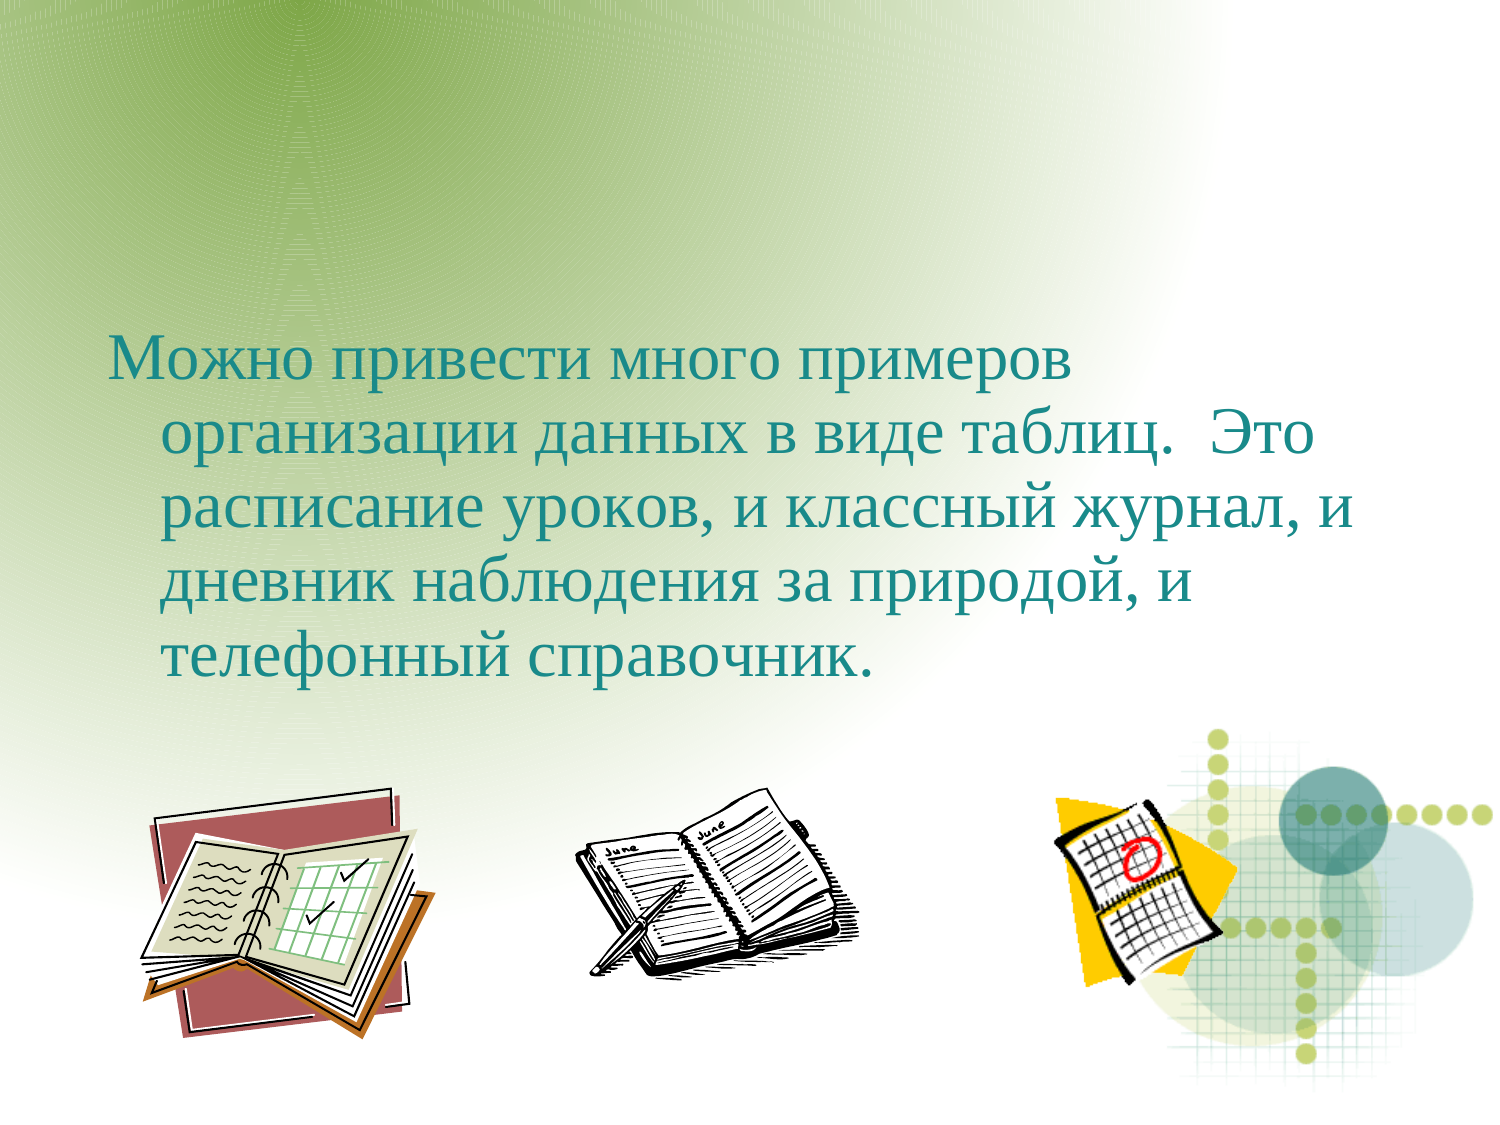

#
Можно привести много примеров организации данных в виде таблиц. Это расписание уроков, и классный журнал, и дневник наблюдения за природой, и телефонный справочник.